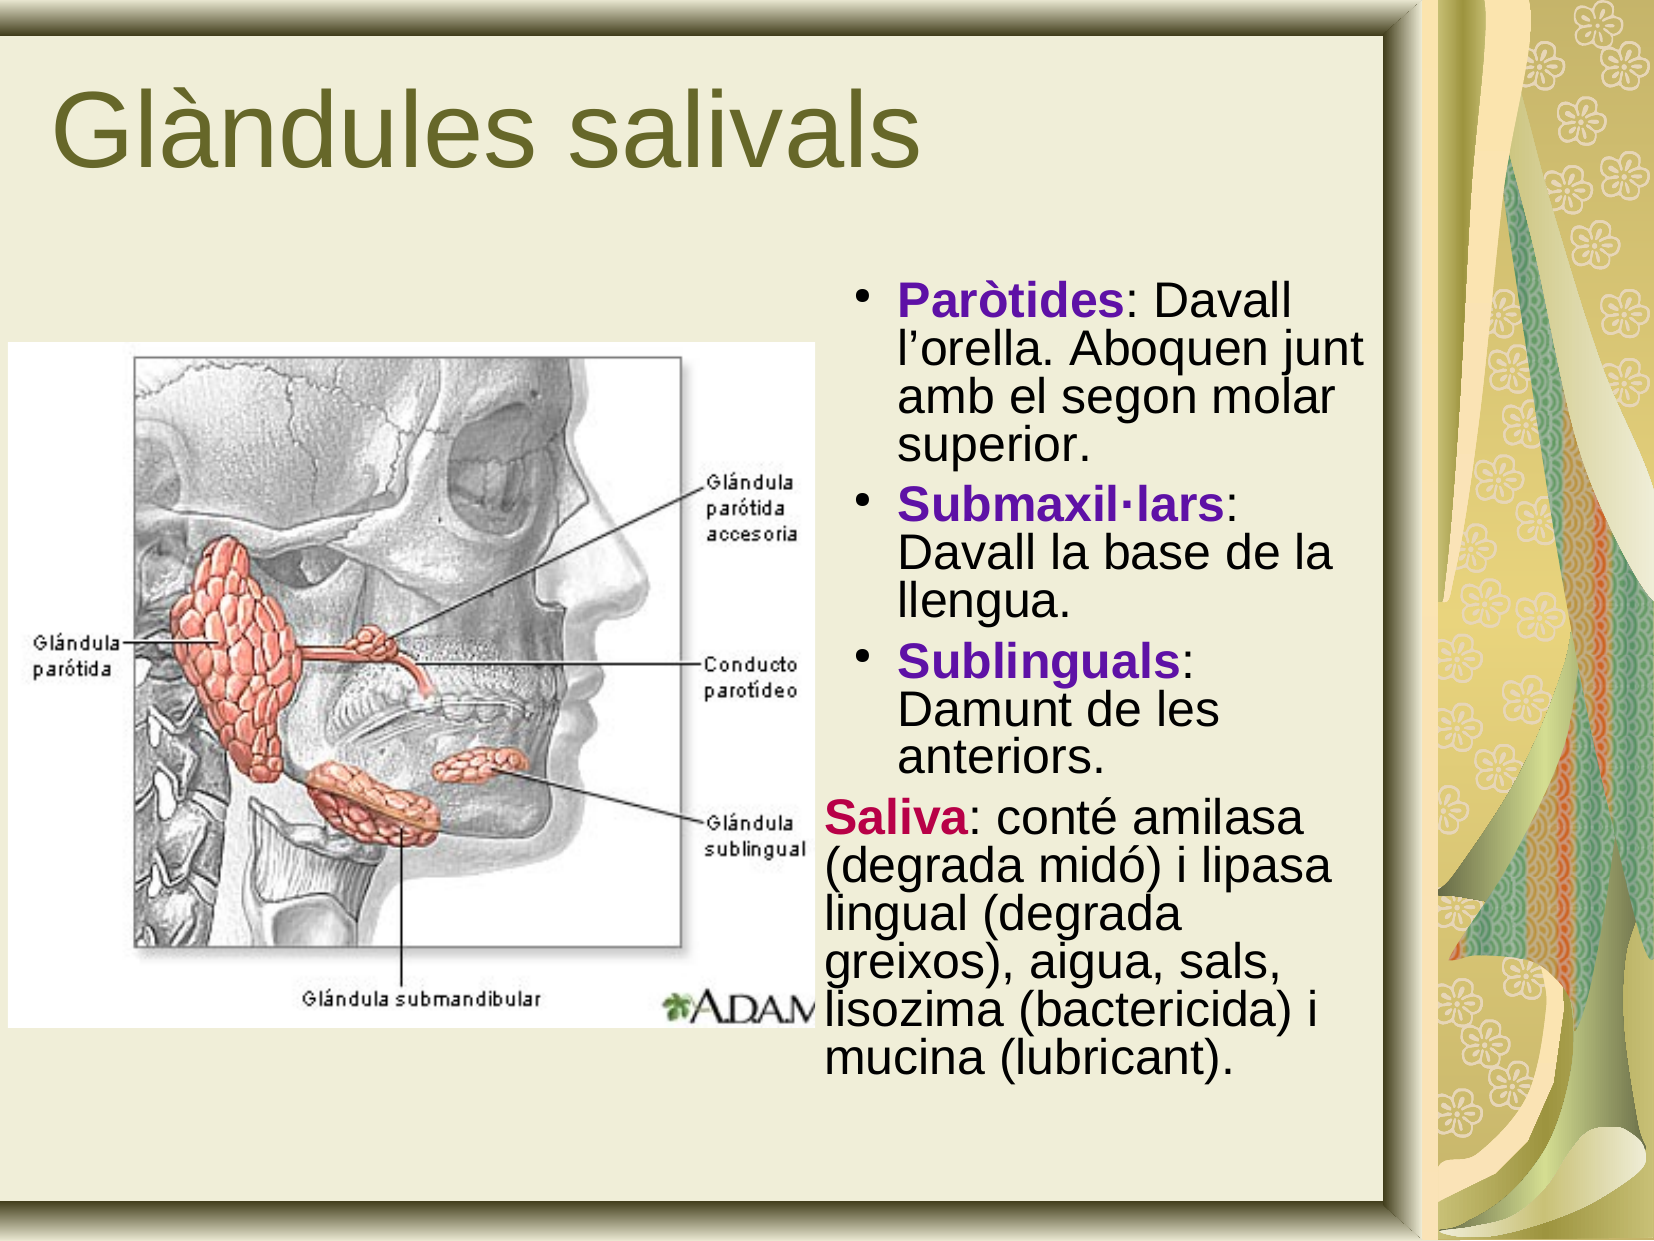

Glàndules salivals
Paròtides: Davall l’orella. Aboquen junt amb el segon molar superior.
Submaxil·lars: Davall la base de la llengua.
Sublinguals: Damunt de les anteriors.
Saliva: conté amilasa (degrada midó) i lipasa lingual (degrada greixos), aigua, sals, lisozima (bactericida) i mucina (lubricant).